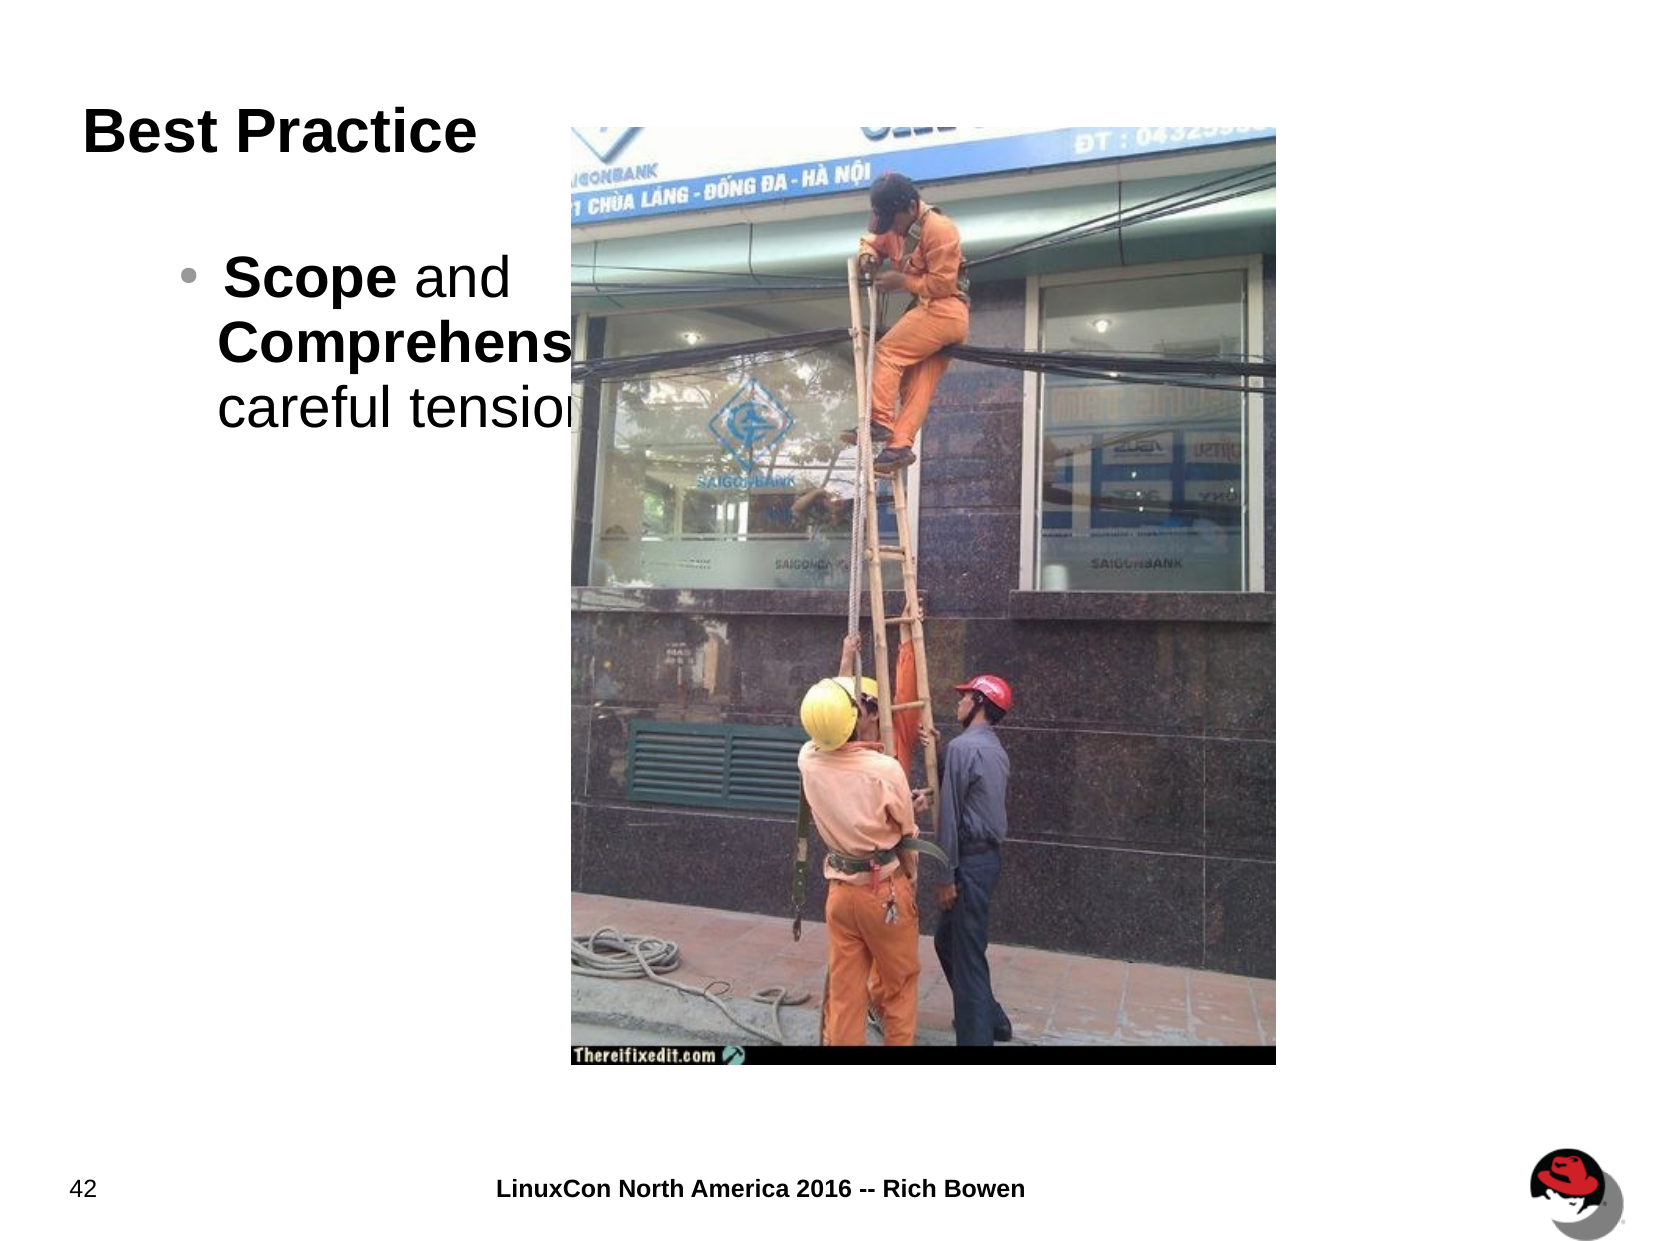

# Best Practice
Scope and Comprehensive are in careful tension